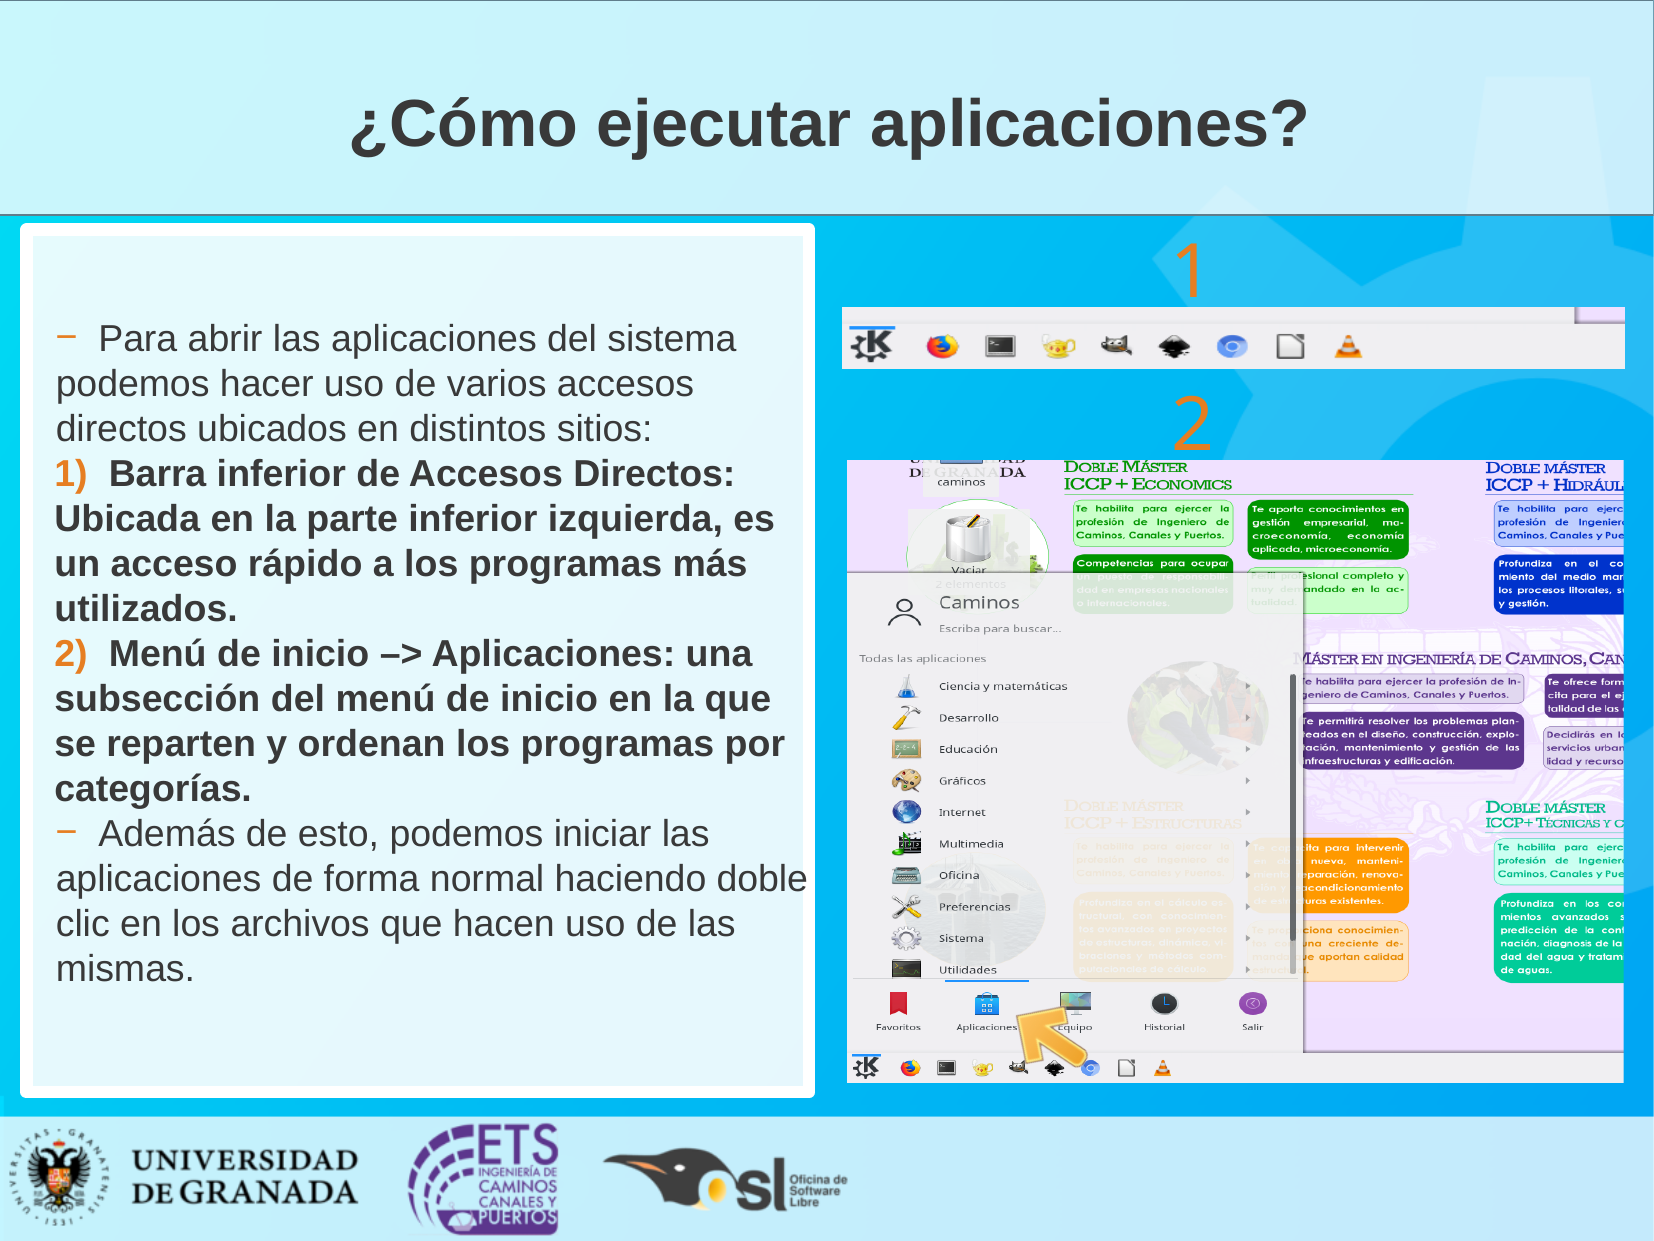

¿Cómo ejecutar aplicaciones?
1
 Para abrir las aplicaciones del sistema podemos hacer uso de varios accesos directos ubicados en distintos sitios:
 Barra inferior de Accesos Directos: Ubicada en la parte inferior izquierda, es un acceso rápido a los programas más utilizados.
 Menú de inicio –> Aplicaciones: una subsección del menú de inicio en la que se reparten y ordenan los programas por categorías.
 Además de esto, podemos iniciar las aplicaciones de forma normal haciendo doble clic en los archivos que hacen uso de las mismas.
2